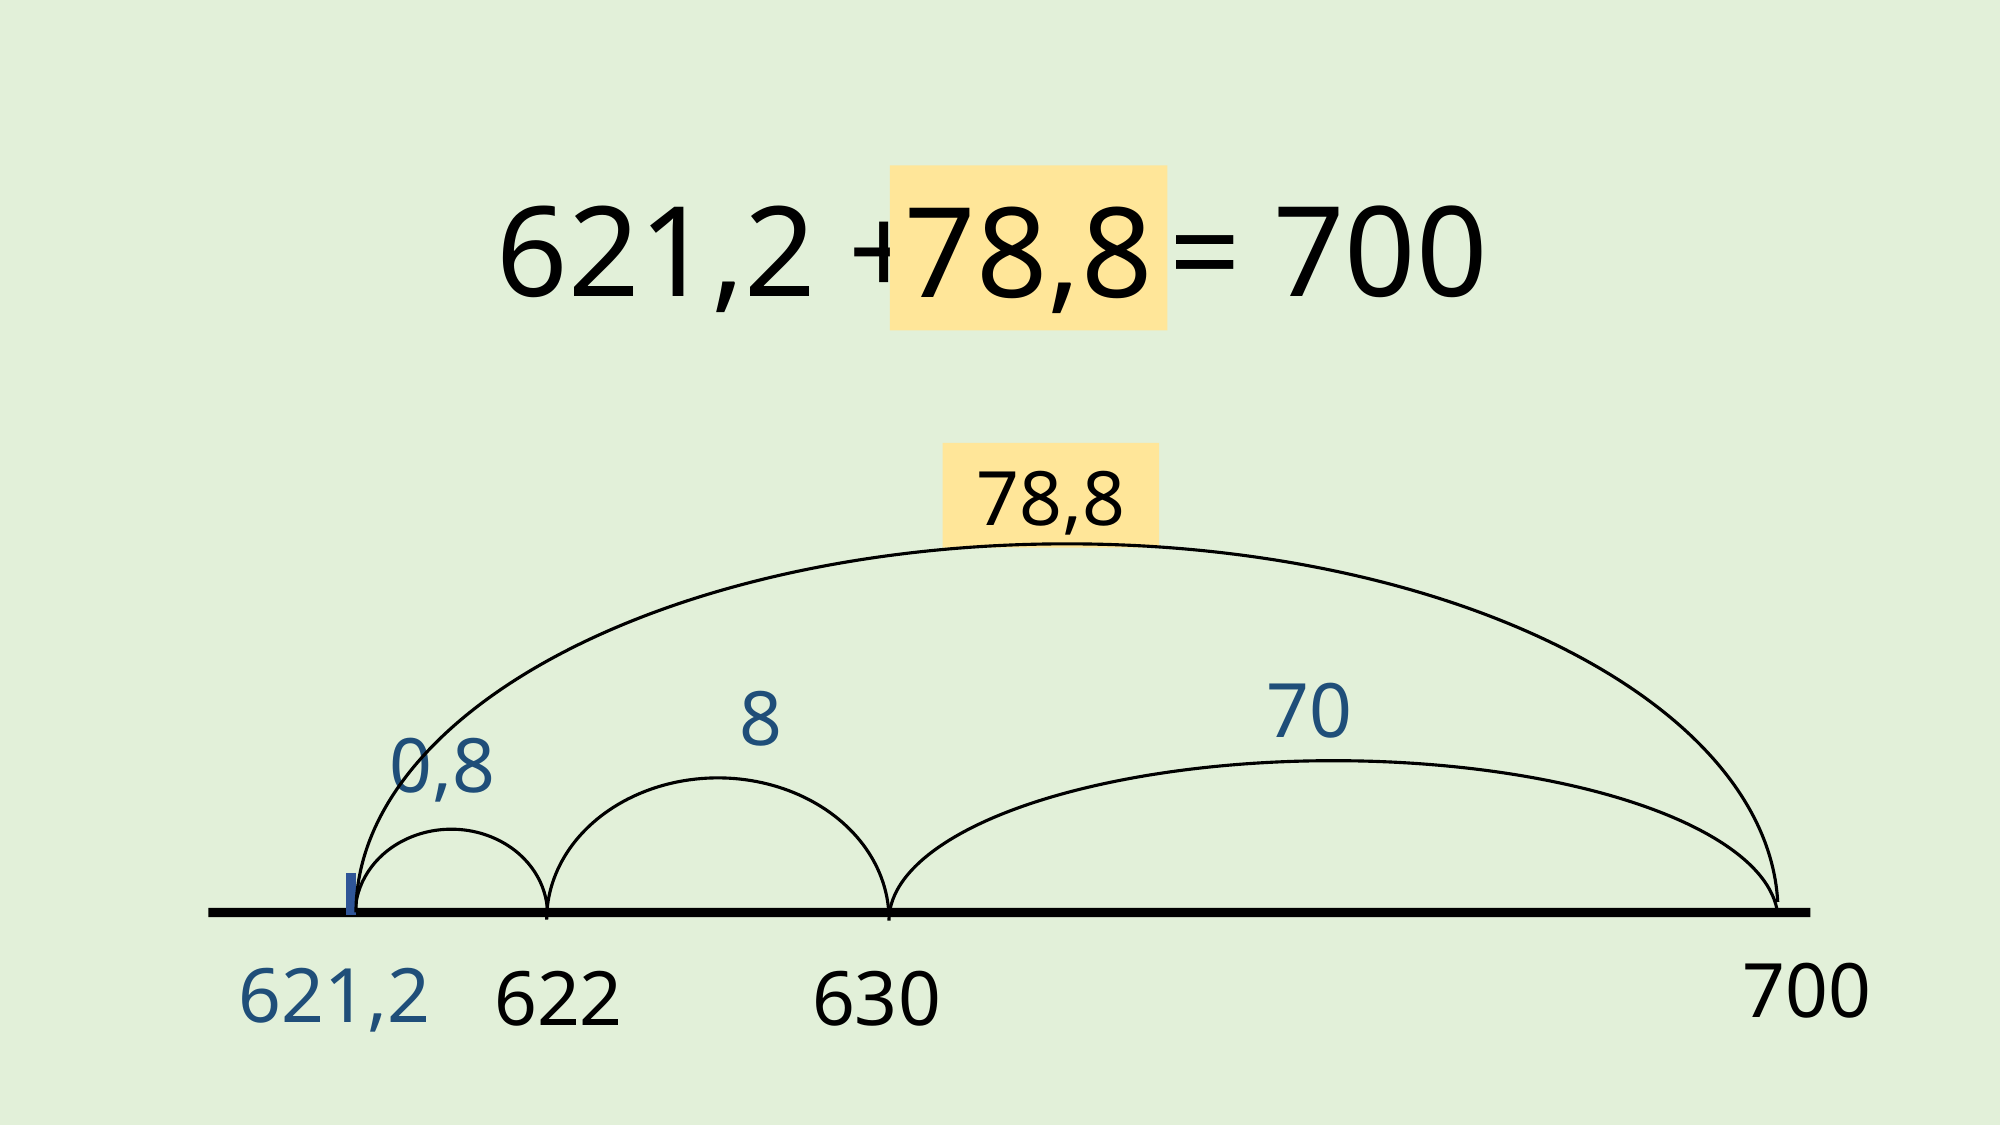

621,2 + ? = 700
78,8
78,8
43
70
8
44
0,8
45
700
621,2
622
630